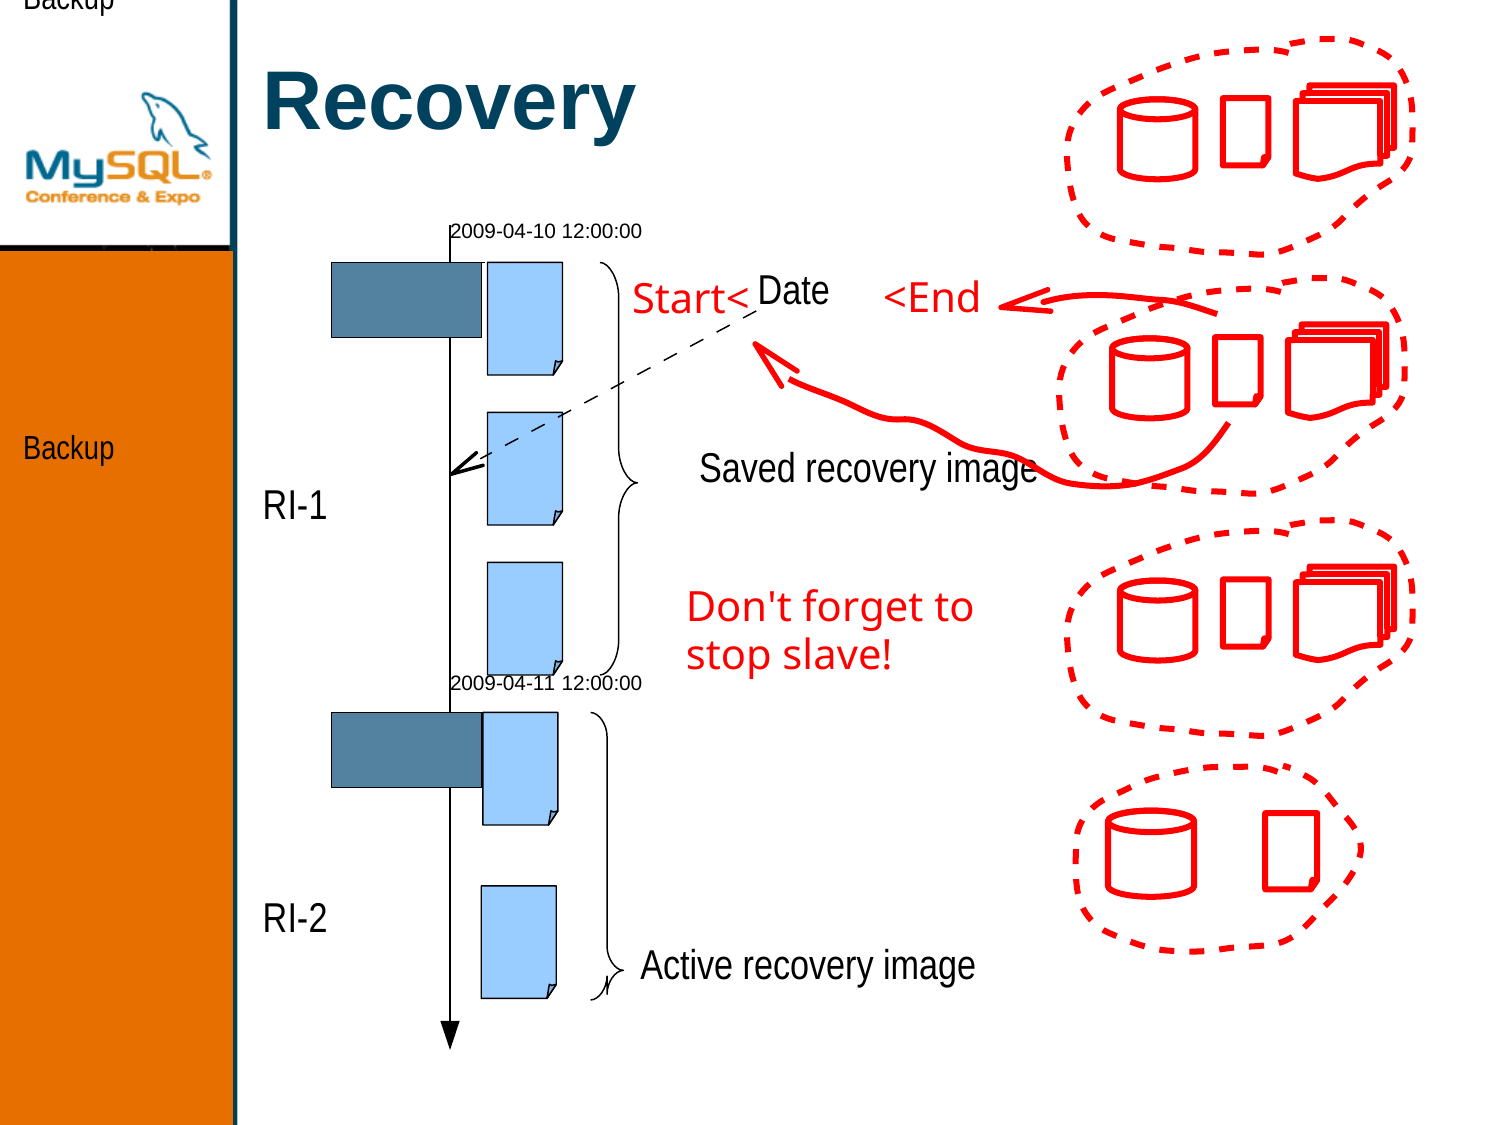

Backup
# Recovery
2009-04-10 12:00:00
Date
<End
Start<
Saved recovery image
Backup
RI-1
Don't forget to
stop slave!
2009-04-11 12:00:00
RI-2
Active recovery image